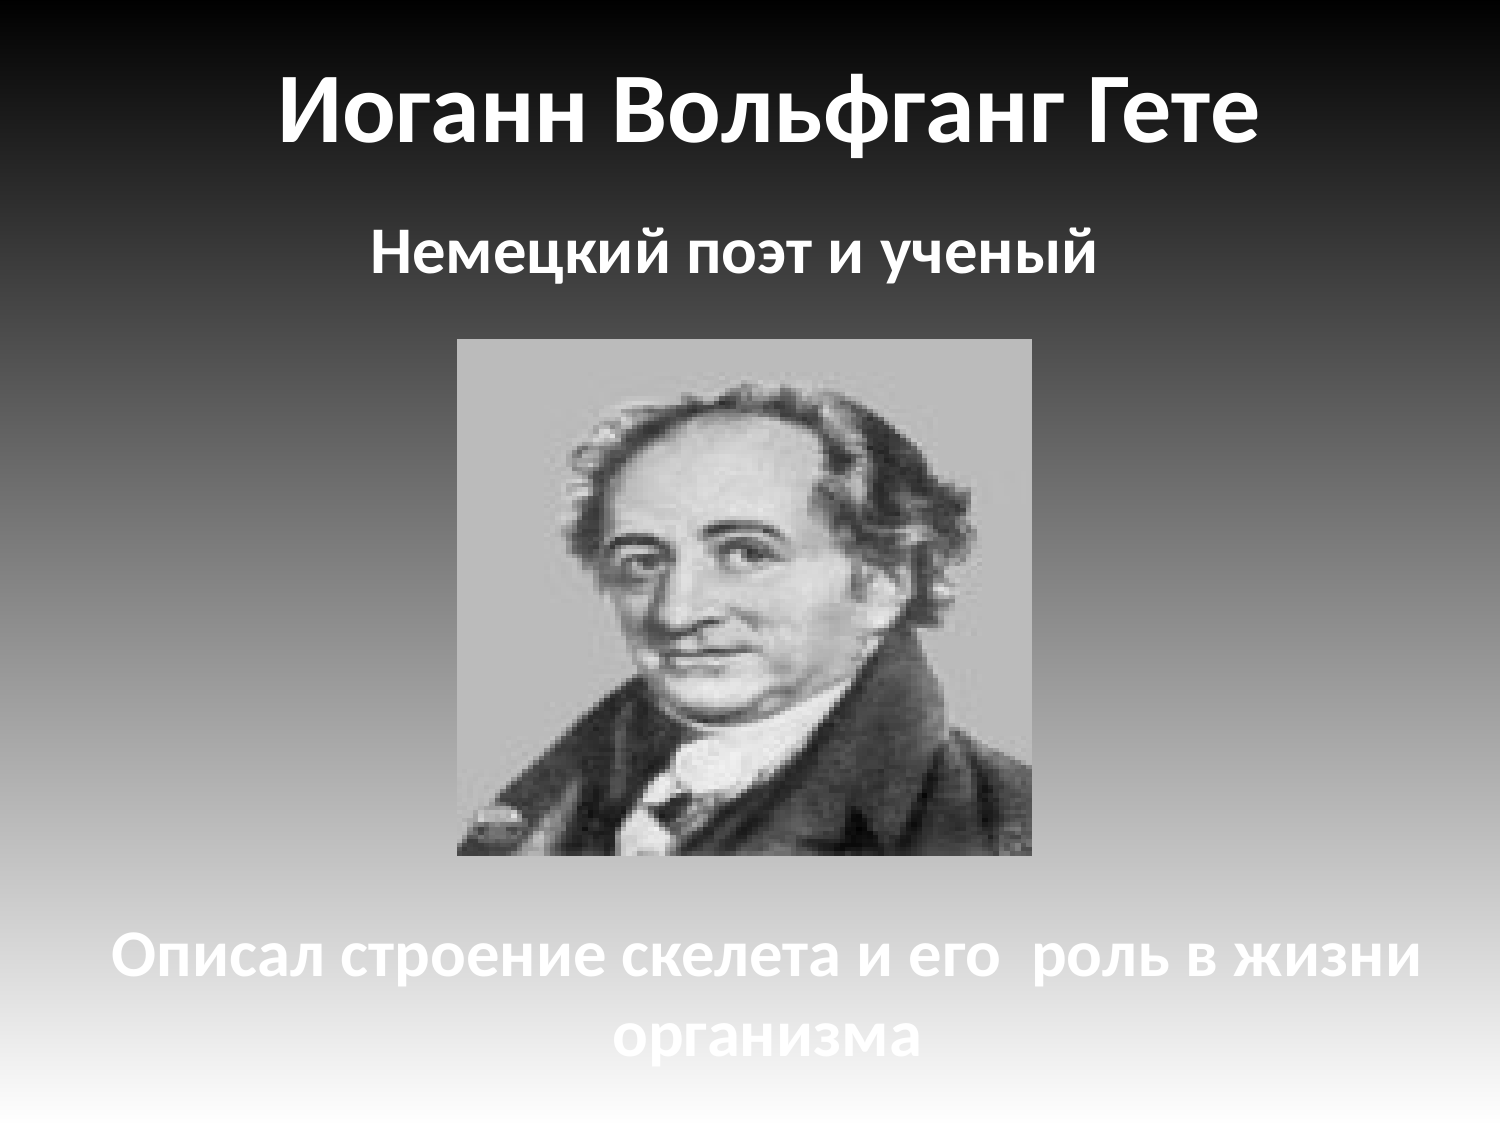

Иоганн Вольфганг Гете
Немецкий поэт и ученый
Описал строение скелета и его роль в жизни организма